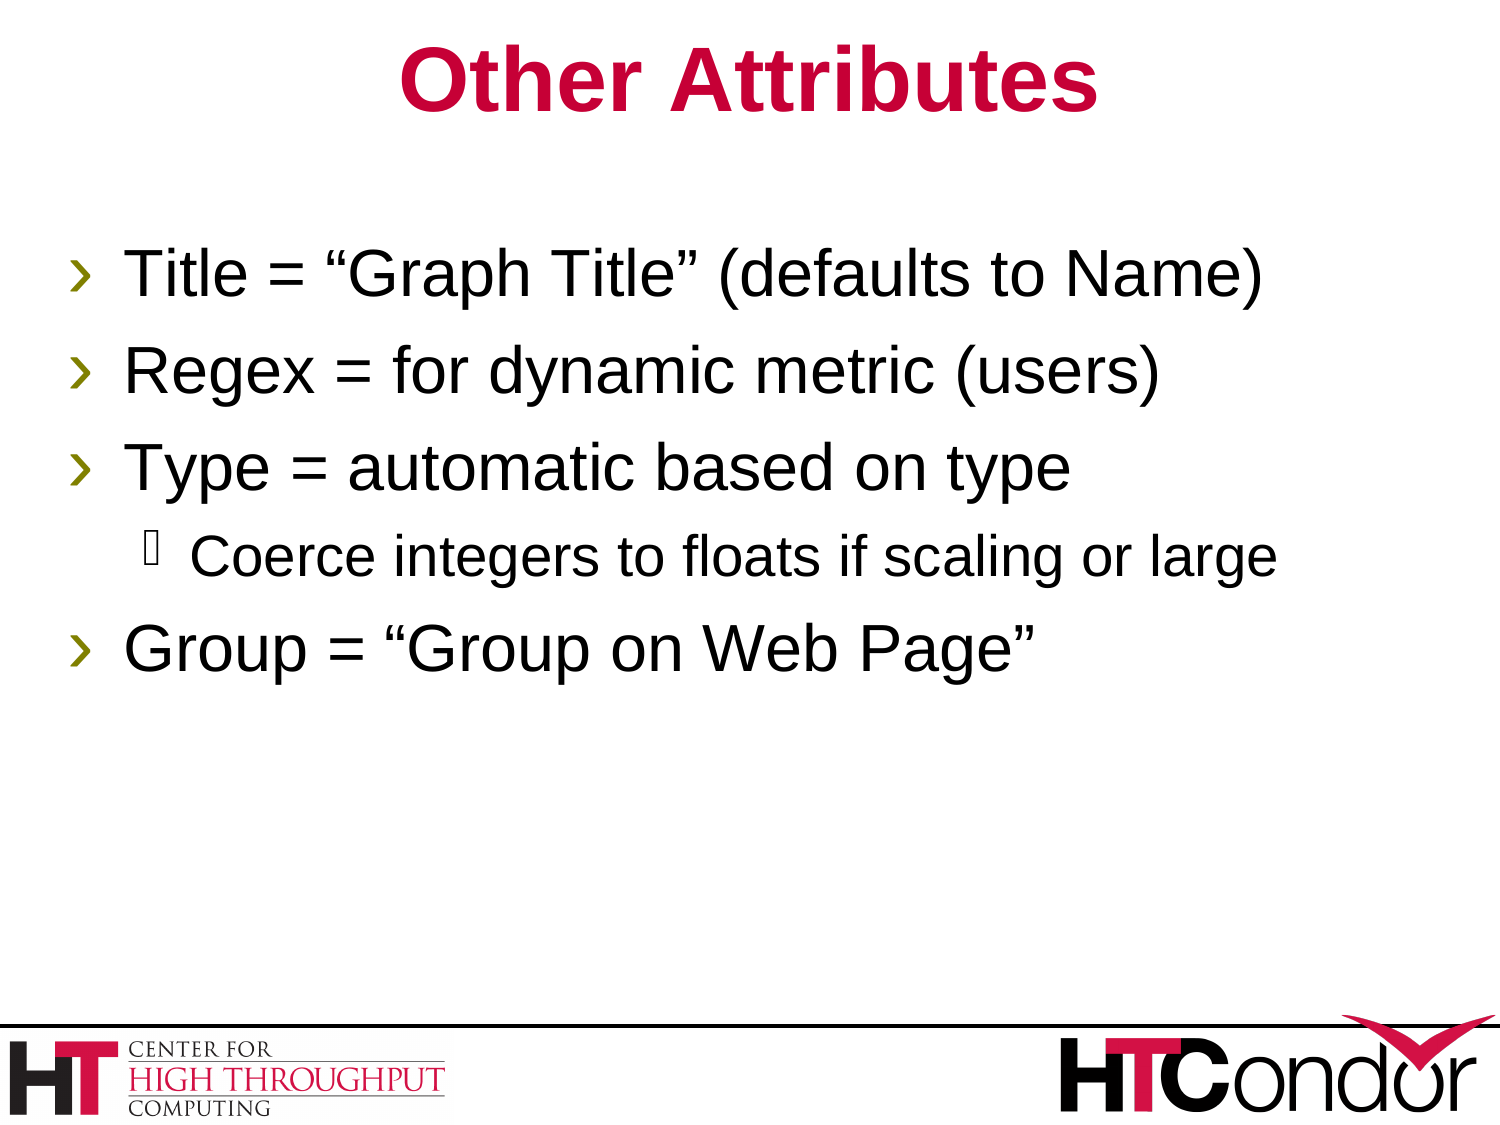

# Other Attributes
Title = “Graph Title” (defaults to Name)
Regex = for dynamic metric (users)
Type = automatic based on type
Coerce integers to floats if scaling or large
Group = “Group on Web Page”